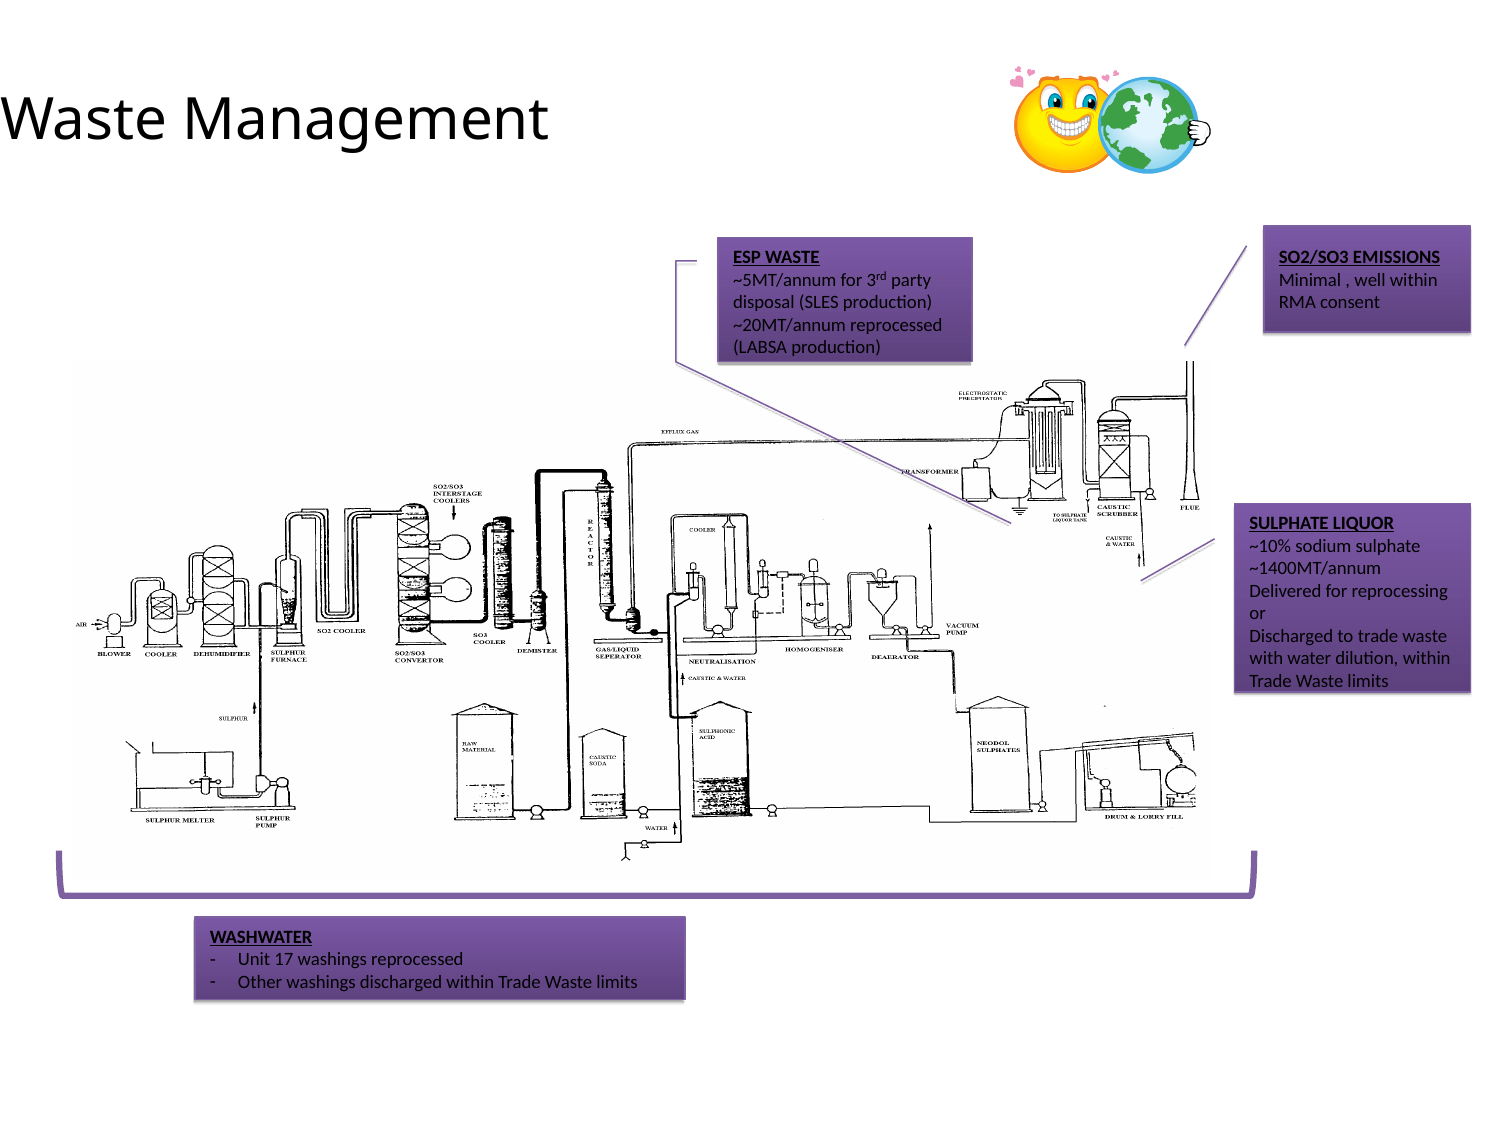

# Waste Management
SO2/SO3 EMISSIONS
Minimal , well within RMA consent
ESP WASTE
~5MT/annum for 3rd party disposal (SLES production)
~20MT/annum reprocessed (LABSA production)
SULPHATE LIQUOR
~10% sodium sulphate
~1400MT/annum
Delivered for reprocessing or
Discharged to trade waste with water dilution, within Trade Waste limits
WASHWATER
Unit 17 washings reprocessed
Other washings discharged within Trade Waste limits